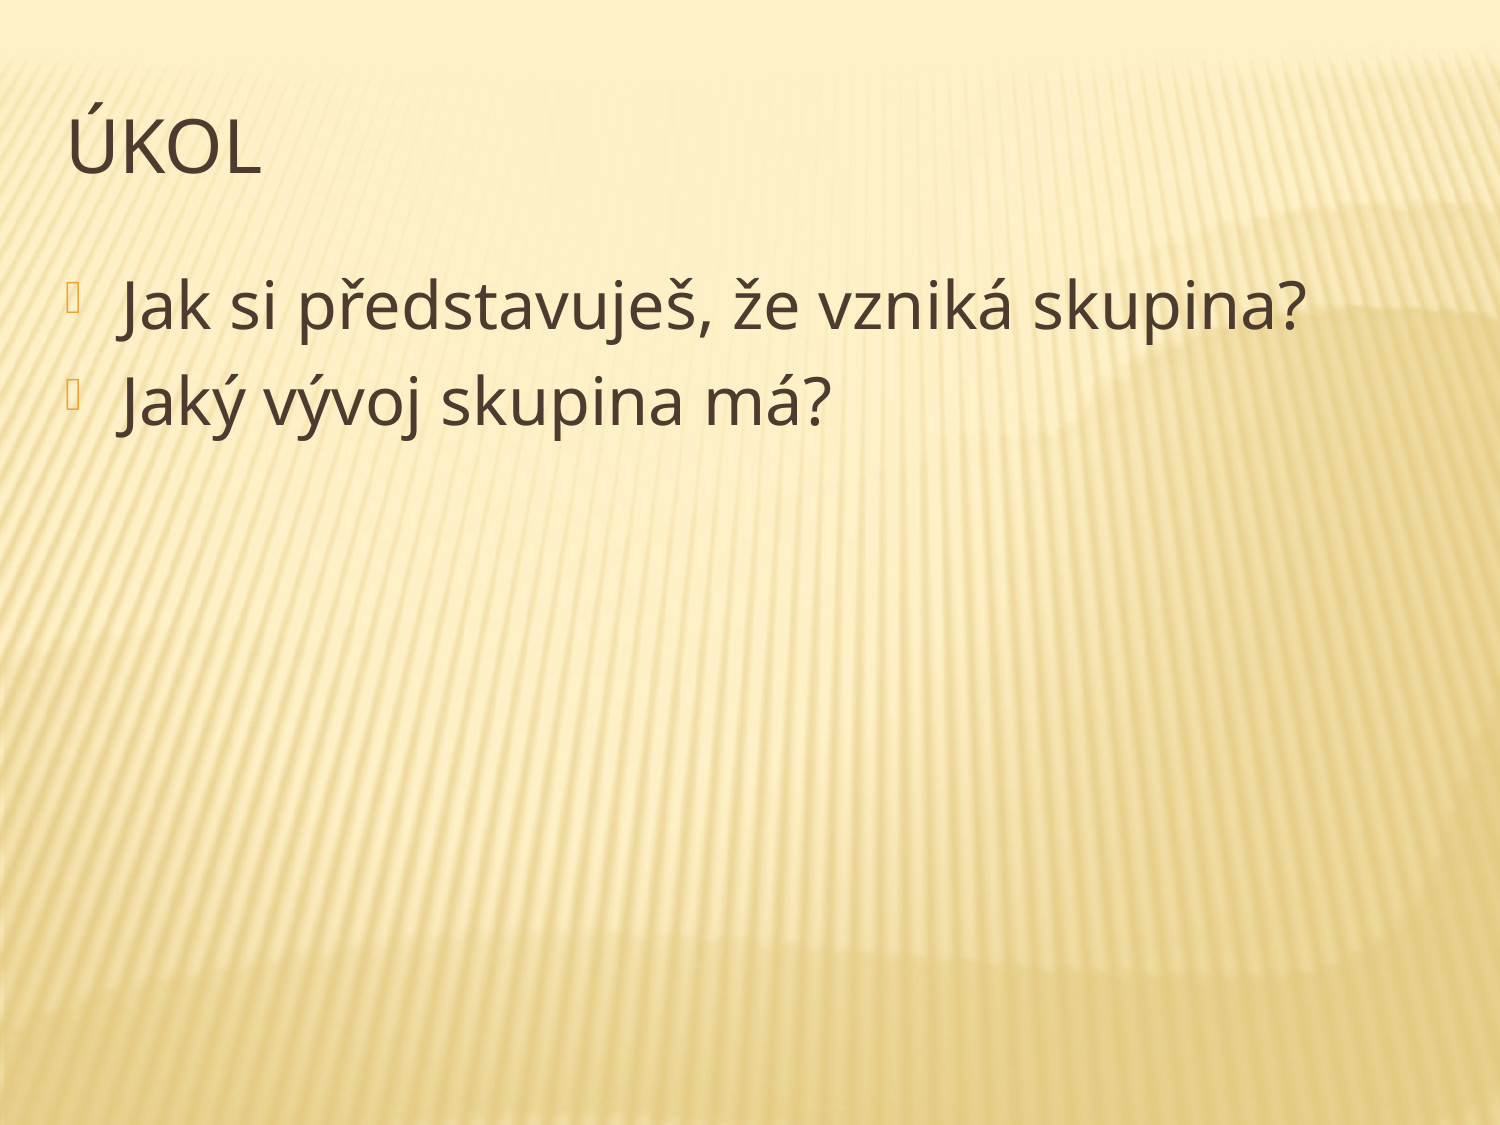

# Úkol
Jak si představuješ, že vzniká skupina?
Jaký vývoj skupina má?